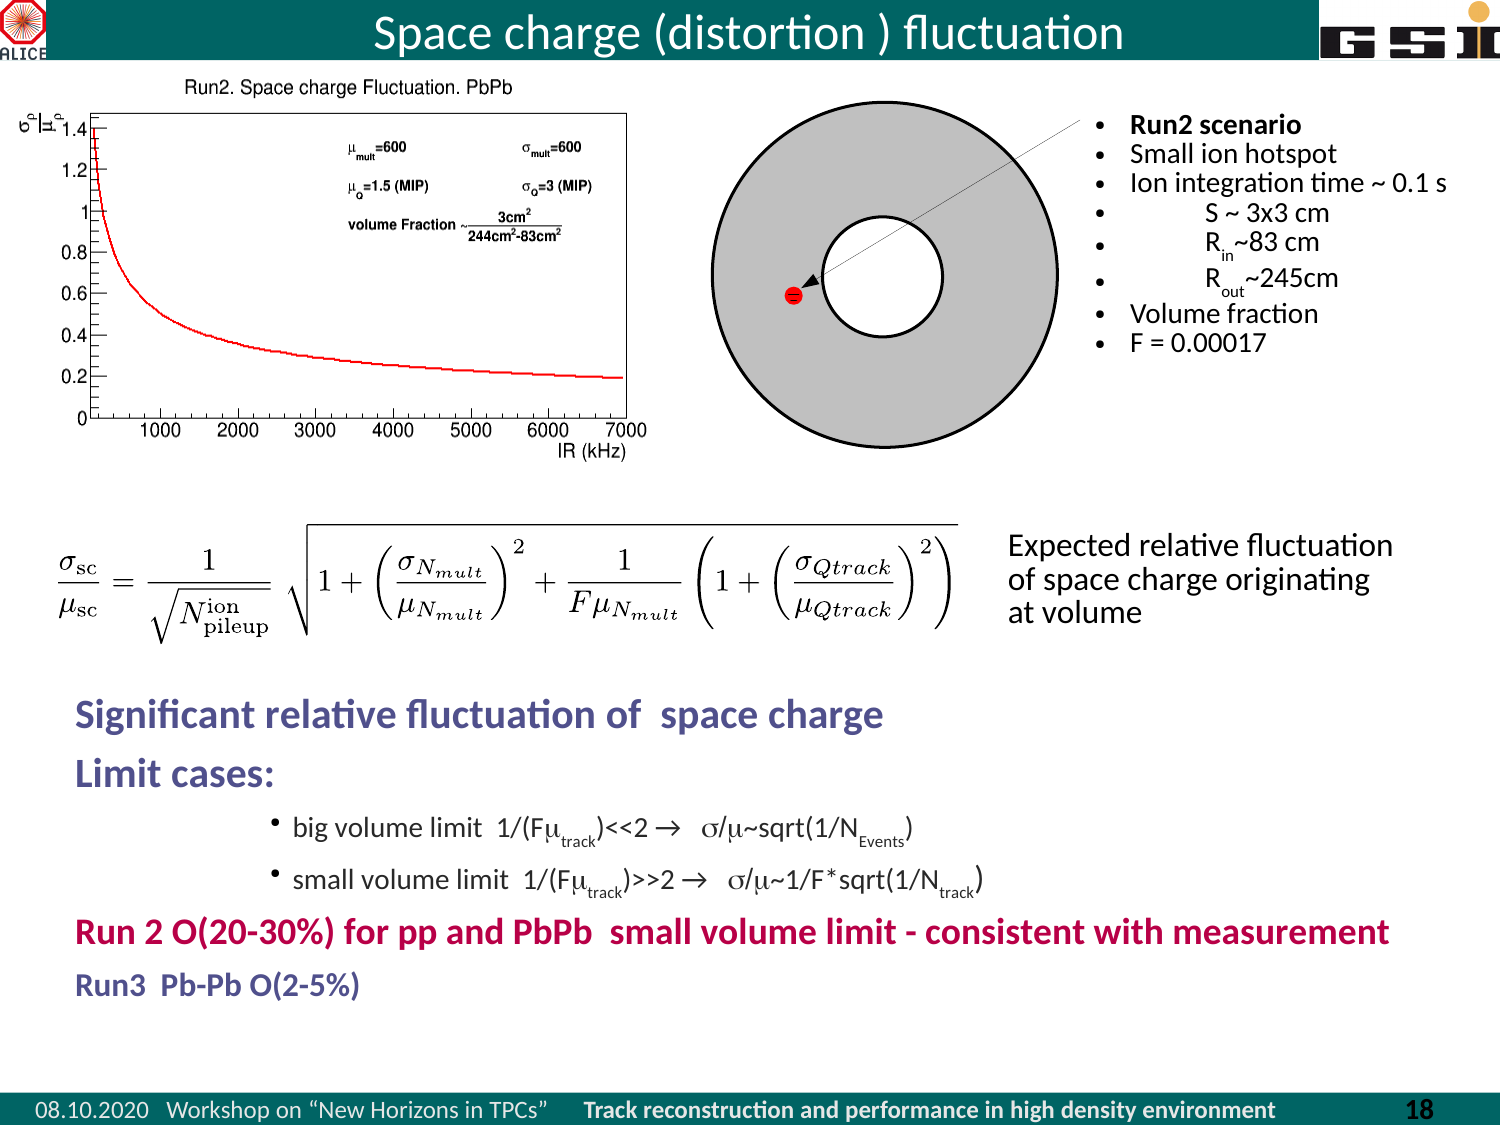

# Space charge (distortion ) fluctuation
Run2 scenario
Small ion hotspot
Ion integration time ~ 0.1 s
	S ~ 3x3 cm
	Rin~83 cm
	Rout~245cm
Volume fraction
F = 0.00017
Expected relative fluctuation
of space charge originating
at volume
Significant relative fluctuation of space charge
Limit cases:
big volume limit 1/(Fmtrack)<<2 → s/m~sqrt(1/NEvents)
small volume limit 1/(Fmtrack)>>2 → s/m~1/F*sqrt(1/Ntrack)
Run 2 O(20-30%) for pp and PbPb small volume limit - consistent with measurement
Run3 Pb-Pb O(2-5%)